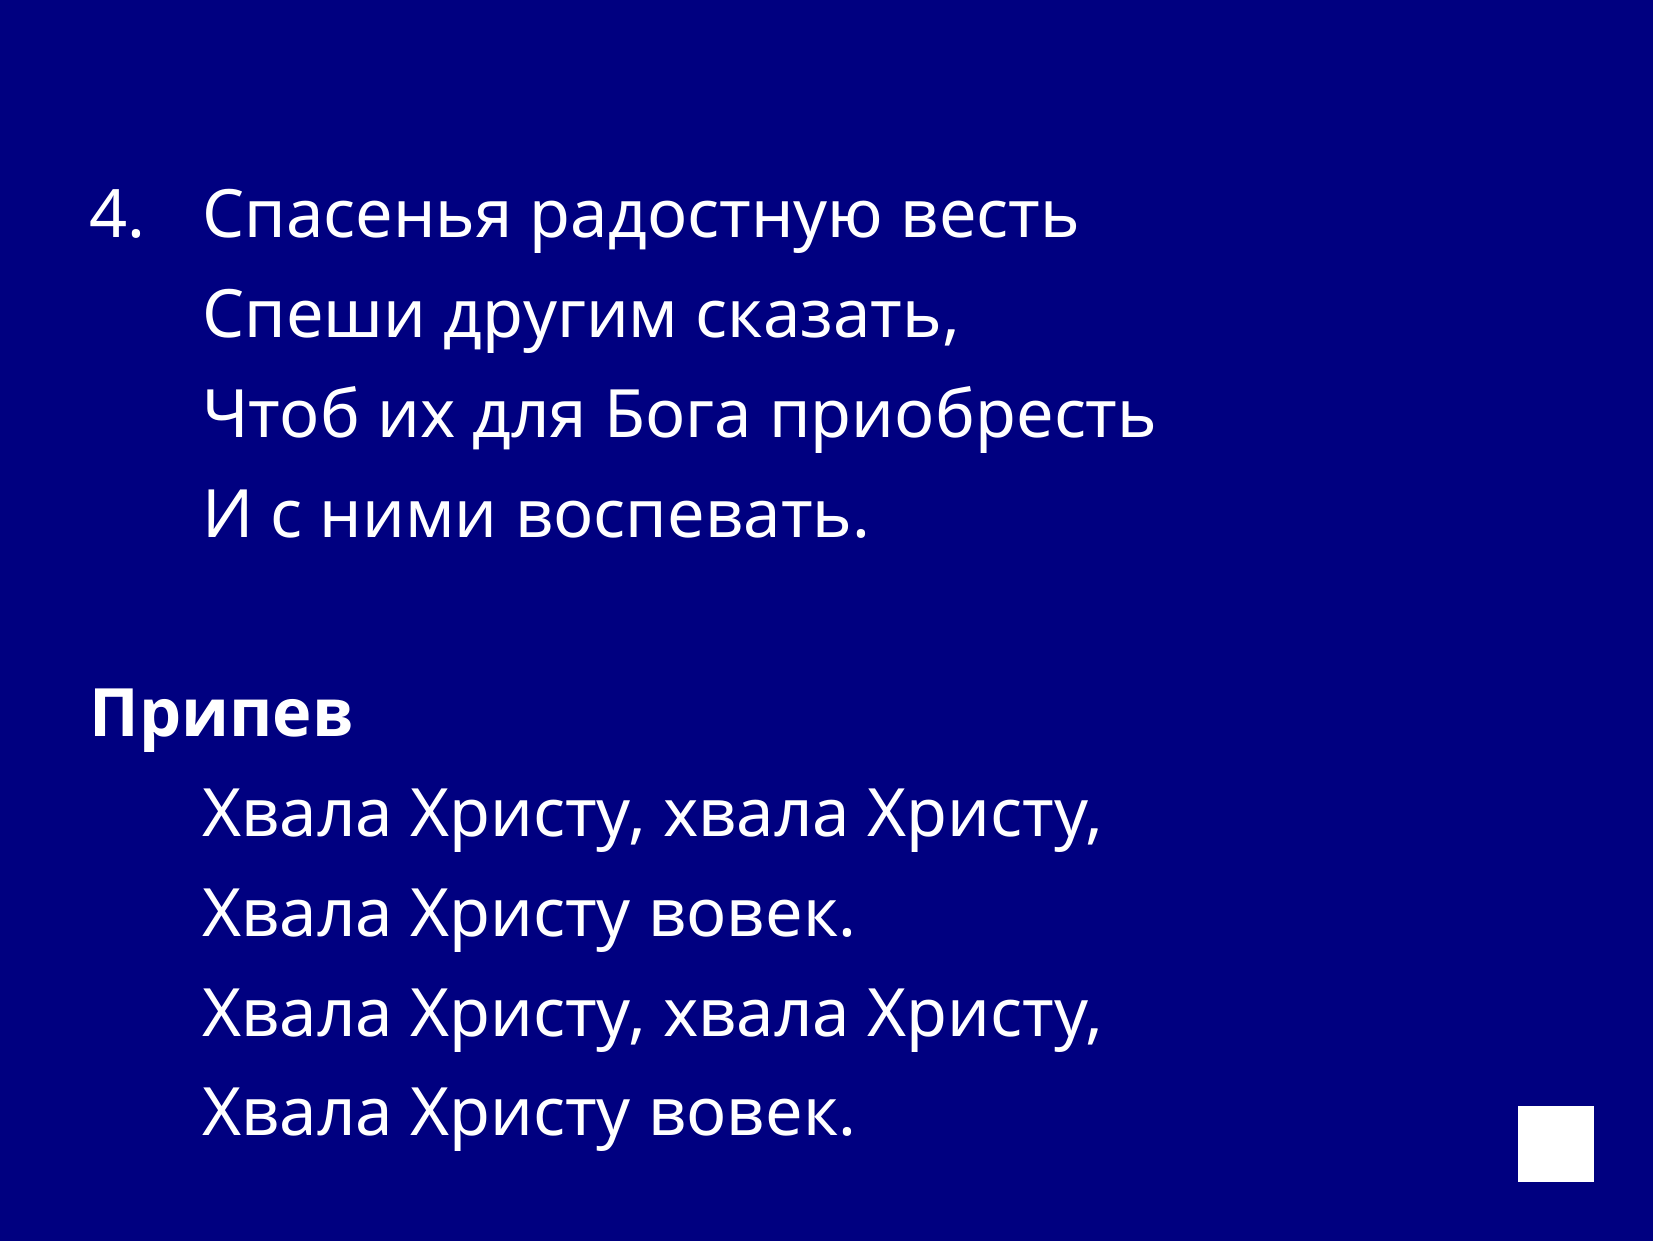

4.	Спасенья радостную весть
	Спеши другим сказать,
	Чтоб их для Бога приобресть
	И с ними воспевать.
Припев
	Хвала Христу, хвала Христу,
	Хвала Христу вовек.
	Хвала Христу, хвала Христу,
	Хвала Христу вовек.